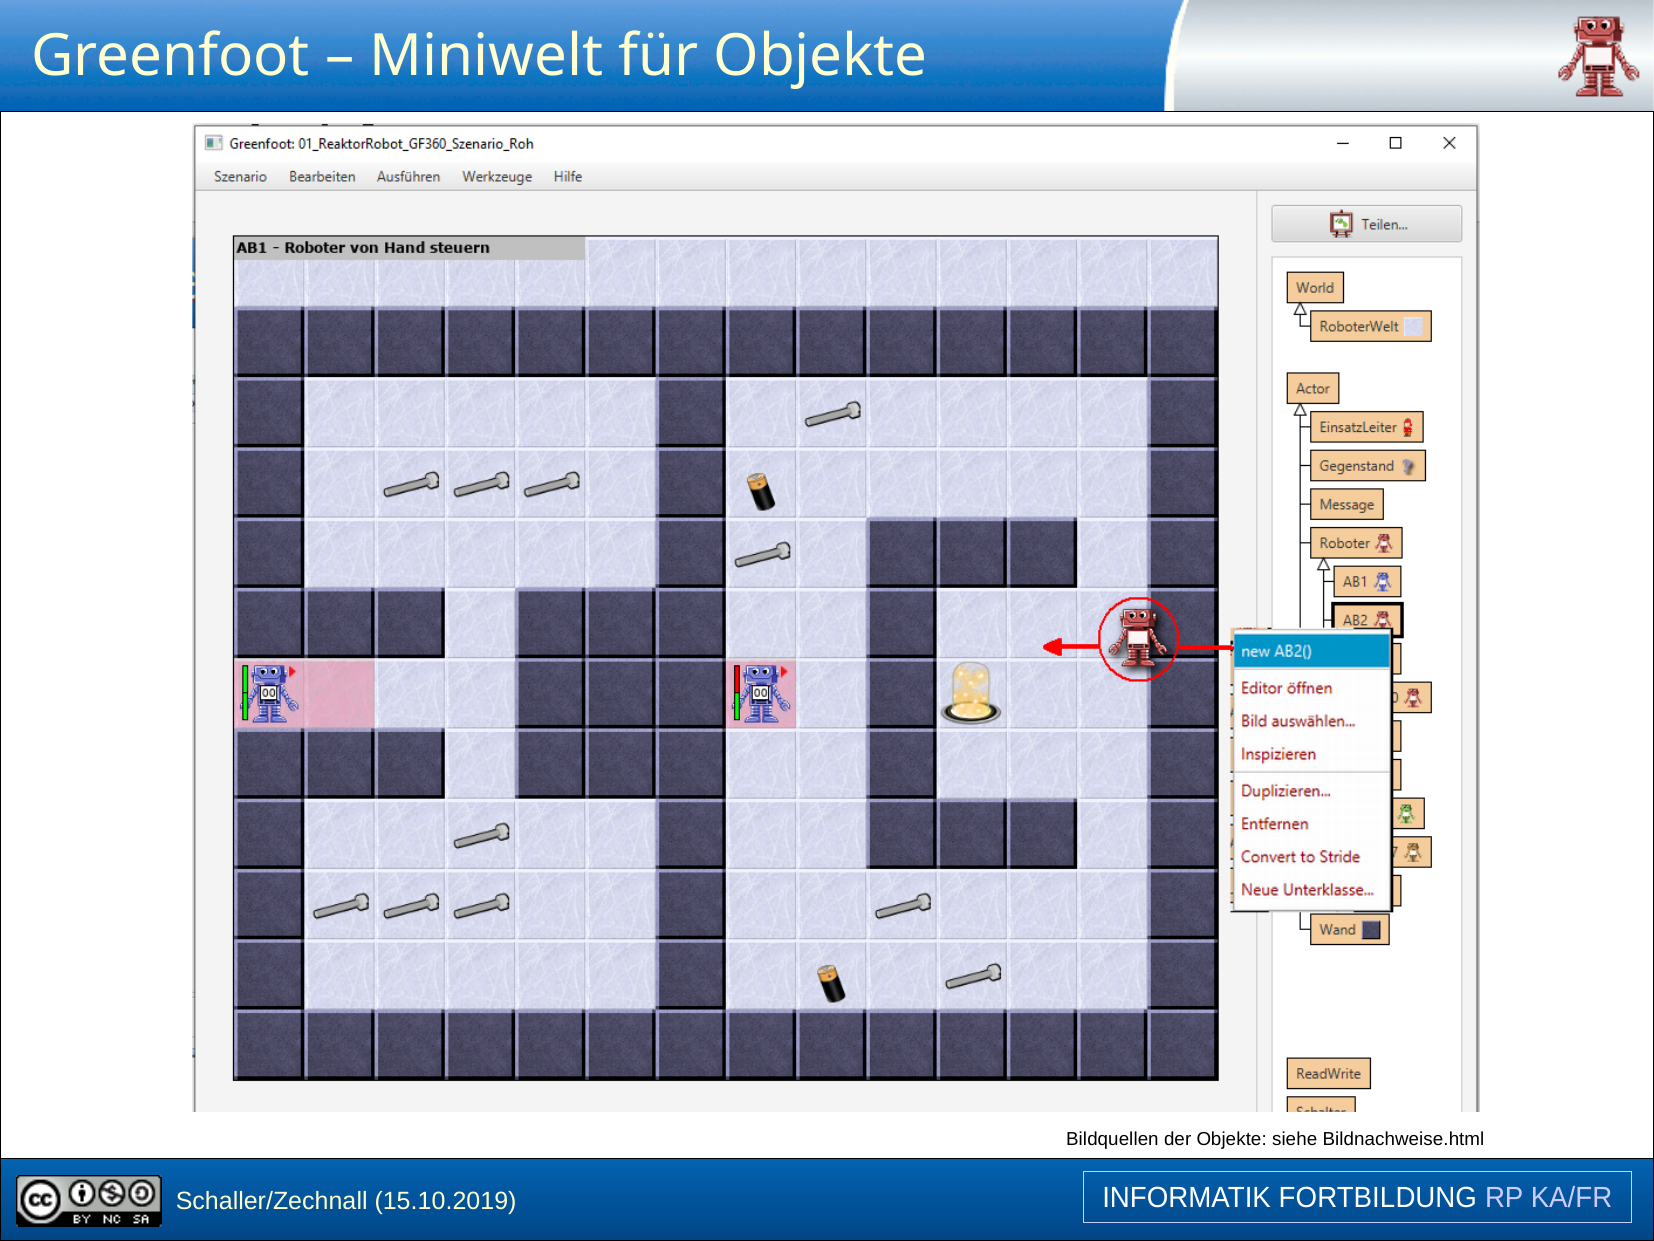

# Greenfoot – Miniwelt für Objekte
Bildquellen der Objekte: siehe Bildnachweise.html
6
23.04.2009